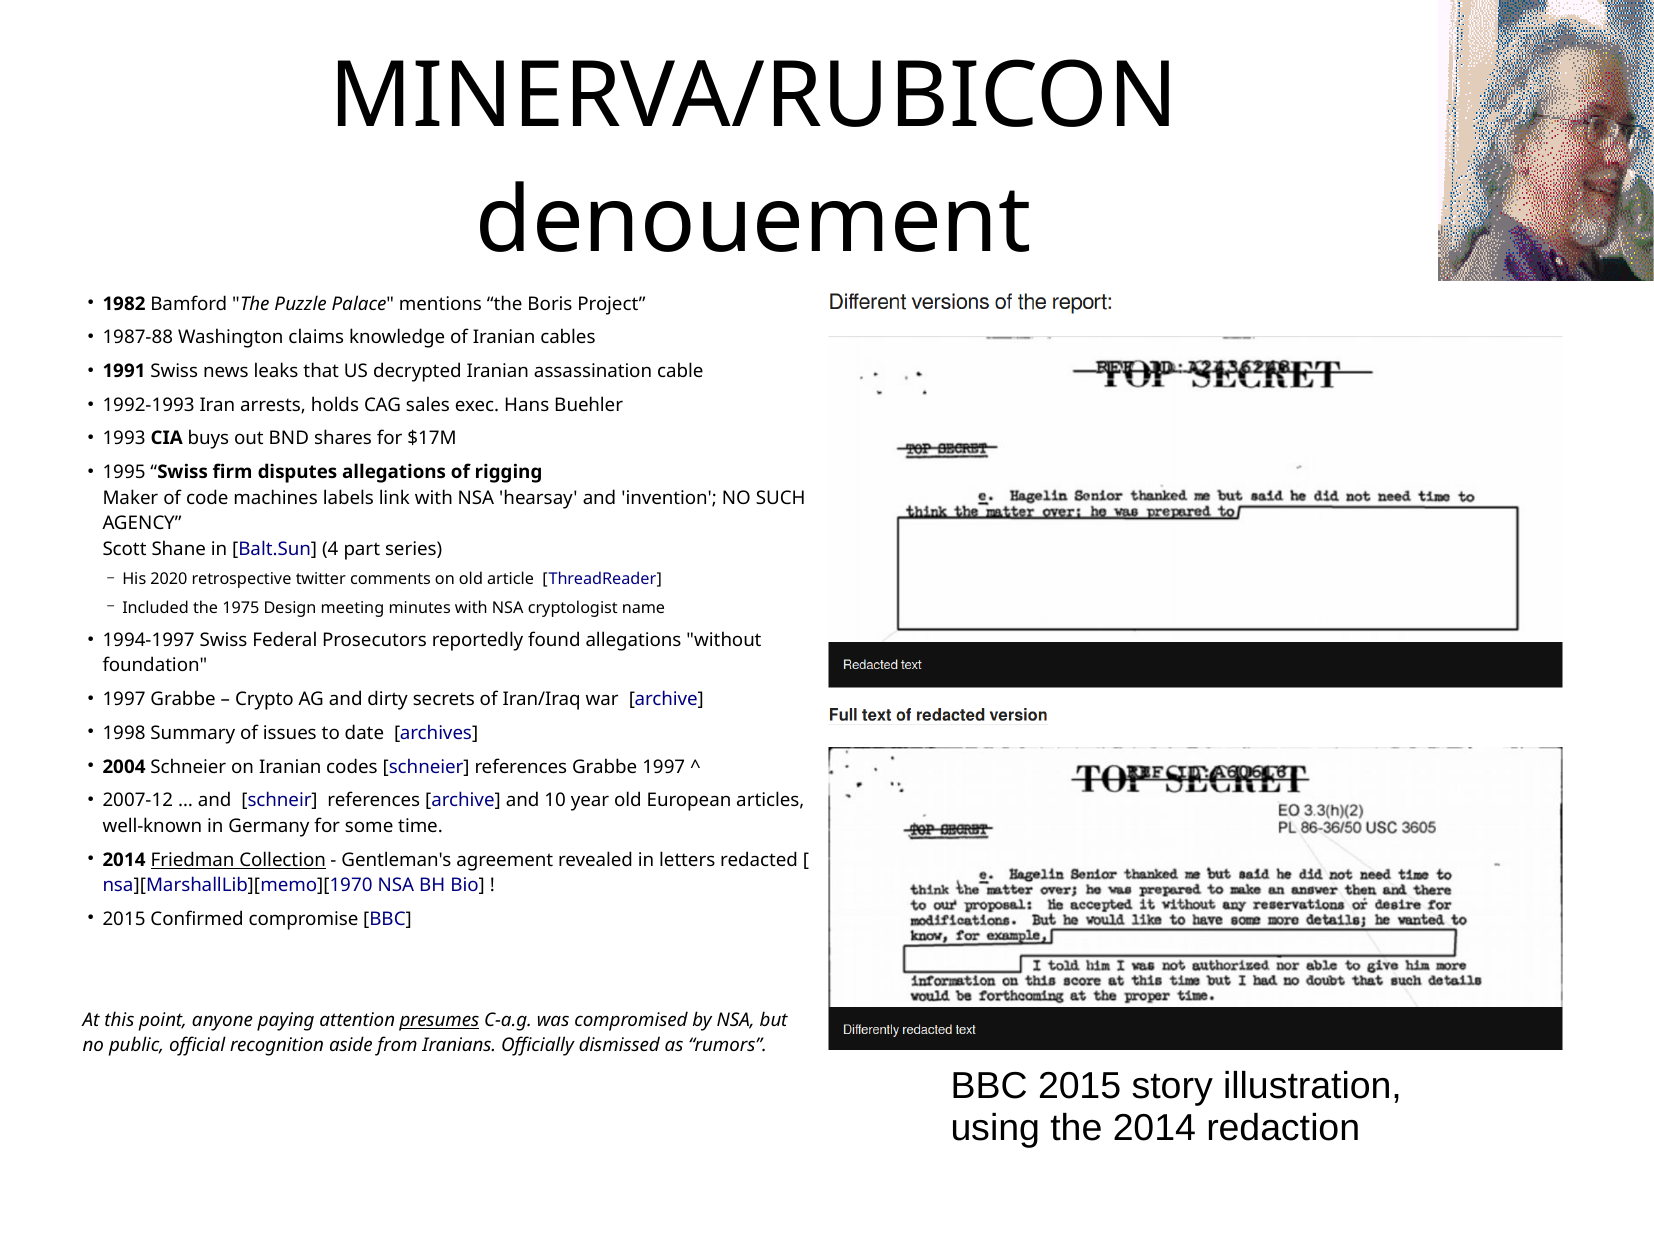

# MINERVA/RUBICON denouement
1982 Bamford "The Puzzle Palace" mentions “the Boris Project”
1987-88 Washington claims knowledge of Iranian cables
1991 Swiss news leaks that US decrypted Iranian assassination cable
1992-1993 Iran arrests, holds CAG sales exec. Hans Buehler
1993 CIA buys out BND shares for $17M
1995 “Swiss firm disputes allegations of rigging
Maker of code machines labels link with NSA 'hearsay' and 'invention'; NO SUCH AGENCY”
Scott Shane in [Balt.Sun] (4 part series)
His 2020 retrospective twitter comments on old article [ThreadReader]
Included the 1975 Design meeting minutes with NSA cryptologist name
1994-1997 Swiss Federal Prosecutors reportedly found allegations "without foundation"
1997 Grabbe – Crypto AG and dirty secrets of Iran/Iraq war [archive]
1998 Summary of issues to date [archives]
2004 Schneier on Iranian codes [schneier] references Grabbe 1997 ^
2007-12 … and [schneir] references [archive] and 10 year old European articles, well-known in Germany for some time.
2014 Friedman Collection - Gentleman's agreement revealed in letters redacted [nsa][MarshallLib][memo][1970 NSA BH Bio] !
2015 Confirmed compromise [BBC]
At this point, anyone paying attention presumes C-a.g. was compromised by NSA, but no public, official recognition aside from Iranians. Officially dismissed as “rumors”.
 2018 CryptoAG liquidated into 2 new firms, new owners -
CyOne Security (Swiss Gov equipment) and
Crypto Int'l AG. (C.I.ag) for export
Swedish buyers claim not to have noticed or to have discounted German & BBC reports …
2019 Swiss Public TV [rts.ch] Exposé
FR: [rts.ch video] 18.11.2019, 17h01
La Suisse sous couverture - Agents infiltrés (1/5)
Switzerland undercover - Undercover agents (1/5)
“In 1955, the American intelligence services and the Swiss company Crypto AG concluded a confidential agreement which will allow the espionage of the communications of 130 countries. For decades, a section of Swiss industry will be involved in these activities, despite the country's "neutrality" and with the blessing of the Federal Council.” [Translate.Google]
2019-12 Swiss Econ Ministry suspends C.I.ag’s export license
2020-02-11 [WaPo] “Intelligence Coup of the Century”
[http://wapo.st/crypto] + [CryptoMuseum.com: RUBICON]
CIA was bagman for ownership
(but original connection and expertise was always NSA)
Video [YT] Marc Simons of cryptomuseum.com demonstrates use of CX-52 (one of the compromised machines), companion video to WaPo story ^^
Comment [Schneir]; [NSaGWU] “CIA’s MINVERVA Secret”
2020-03-01 Swiss Prosecutors file Criminal Complaint, open inquiry.
2020-?spring? C.I.ag denied review on Swiss export permits.
2020-07-04 Mass Layoffs at Crypto Int’l AG
2020-08-27 - Crypto Intl AG files bankruptcy [CryptoMuseum]
Winding-up, ala US Ch.7
After another denial of export permit appeal.
Swedish owners’ Asperiq may pick up some work in Switzerland ?
BBC 2015 story illustration, using the 2014 redaction